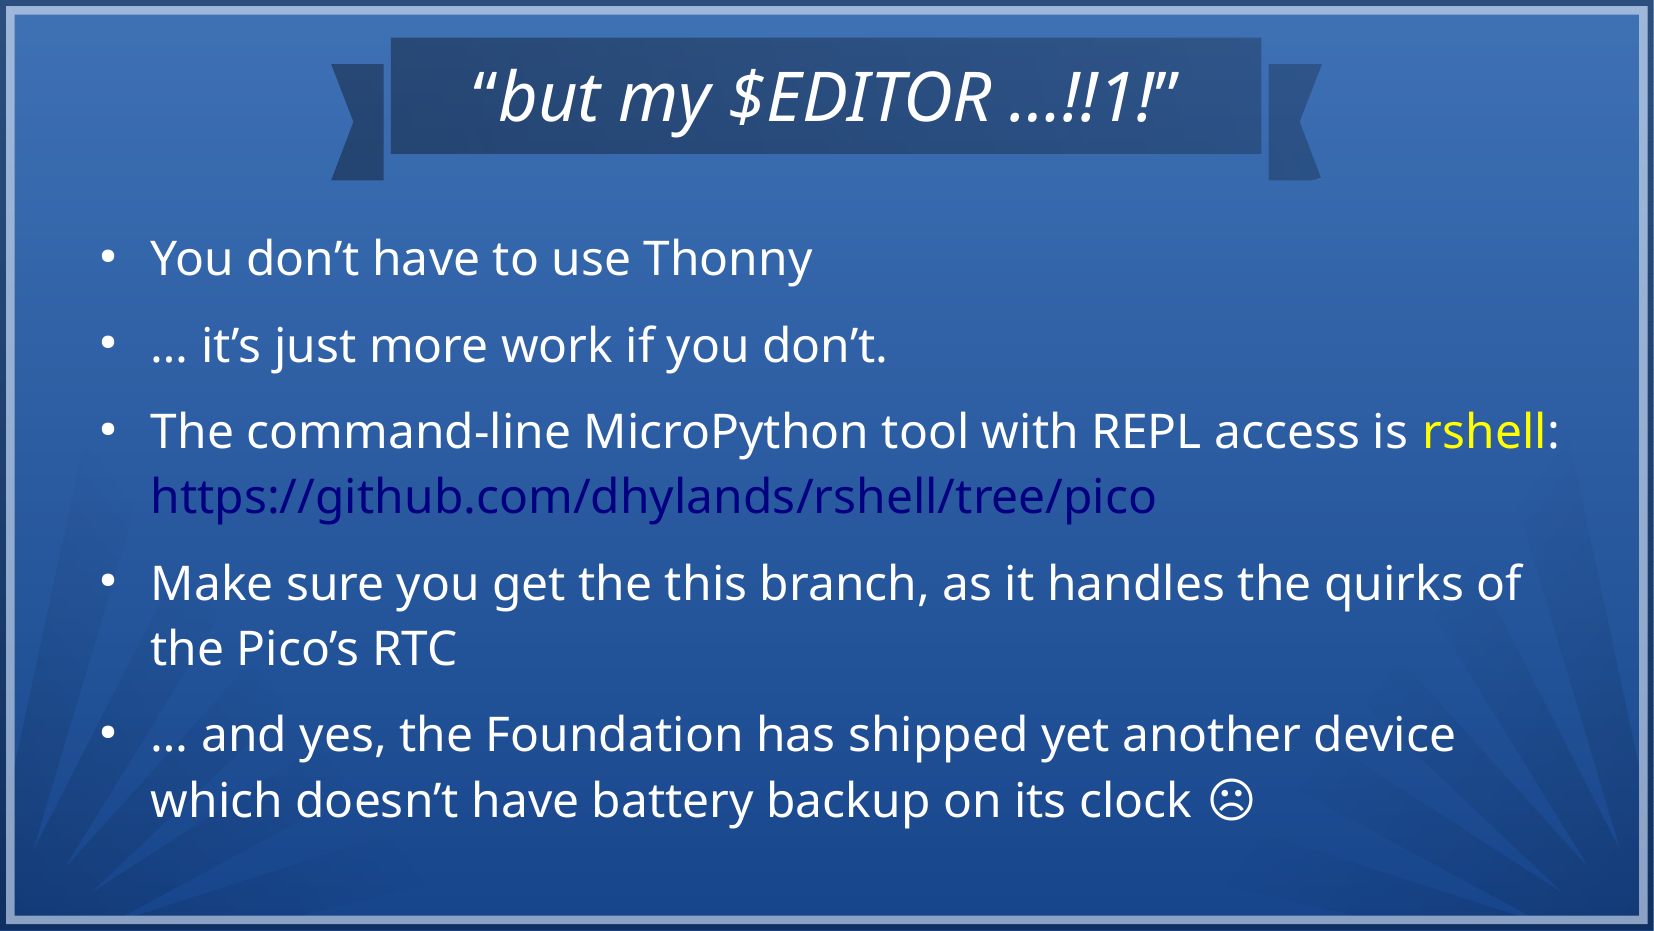

# “but my $EDITOR …!!1!”
You don’t have to use Thonny
… it’s just more work if you don’t.
The command-line MicroPython tool with REPL access is rshell:
https://github.com/dhylands/rshell/tree/pico
Make sure you get the this branch, as it handles the quirks of the Pico’s RTC
… and yes, the Foundation has shipped yet another device which doesn’t have battery backup on its clock ☹